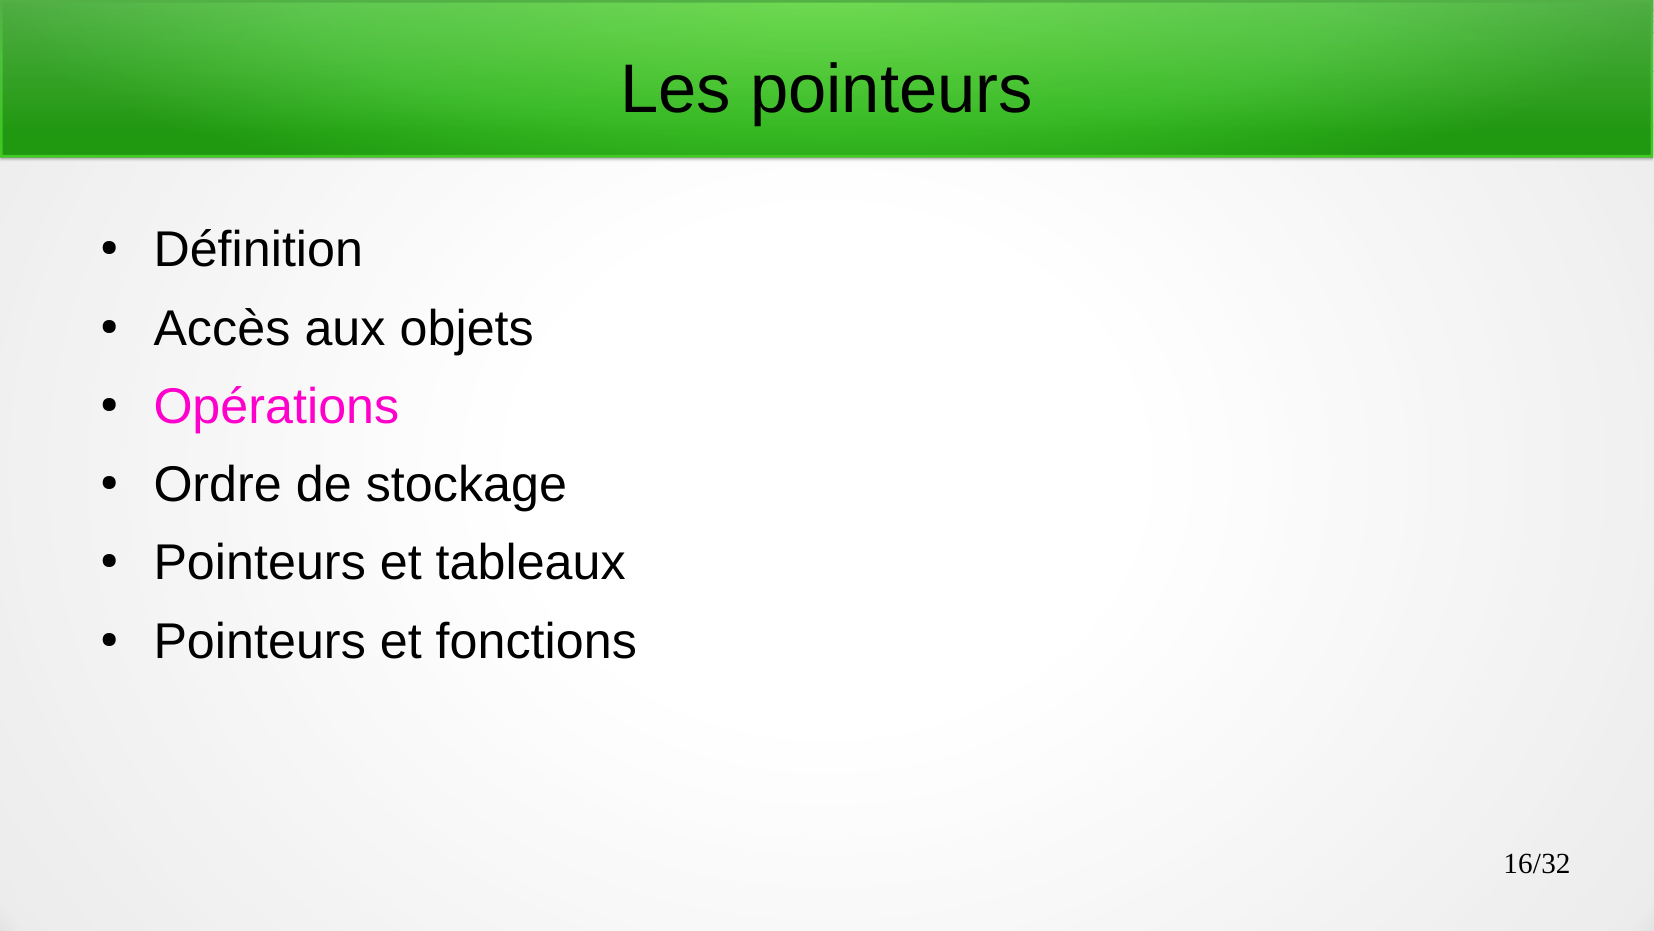

# Les pointeurs
Définition
Accès aux objets
Opérations
Ordre de stockage
Pointeurs et tableaux
Pointeurs et fonctions
16